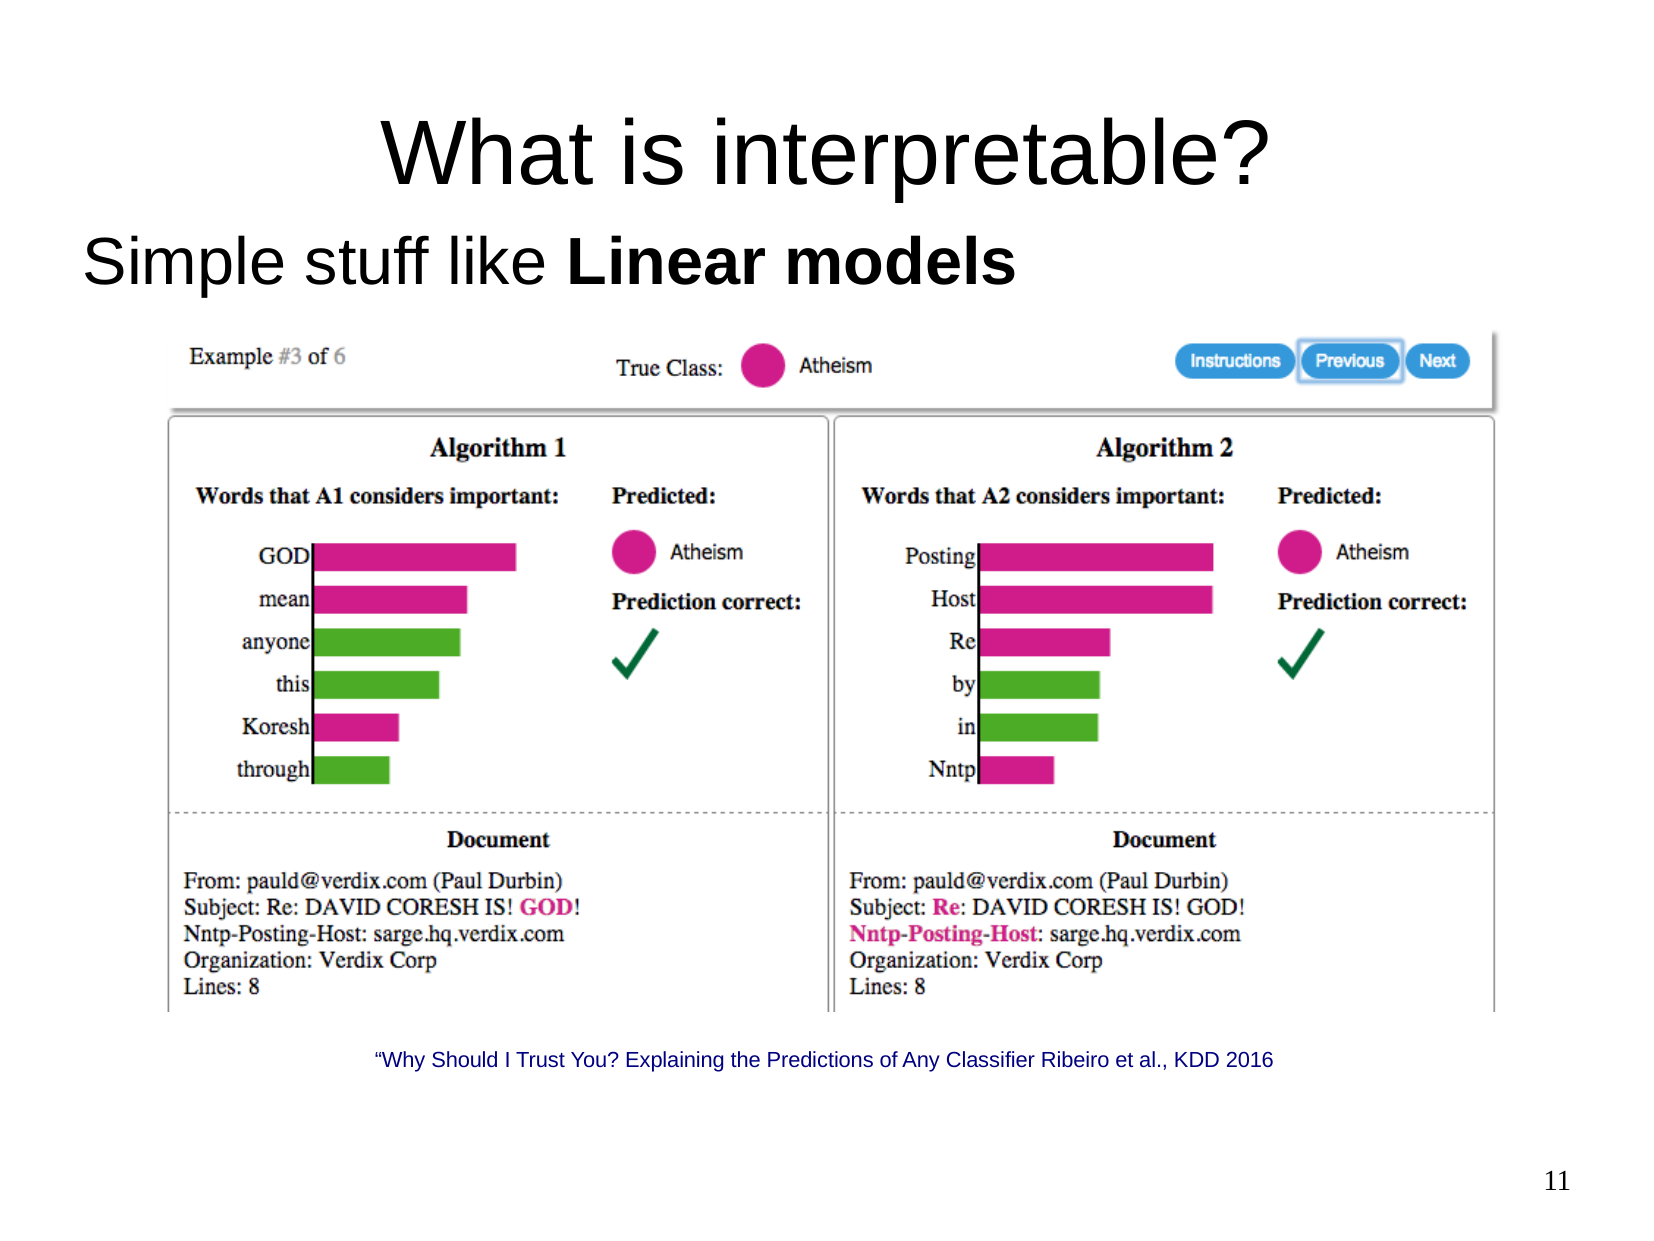

# What is interpretable?
Simple stuff like Linear models
“Why Should I Trust You? Explaining the Predictions of Any Classifier Ribeiro et al., KDD 2016
11